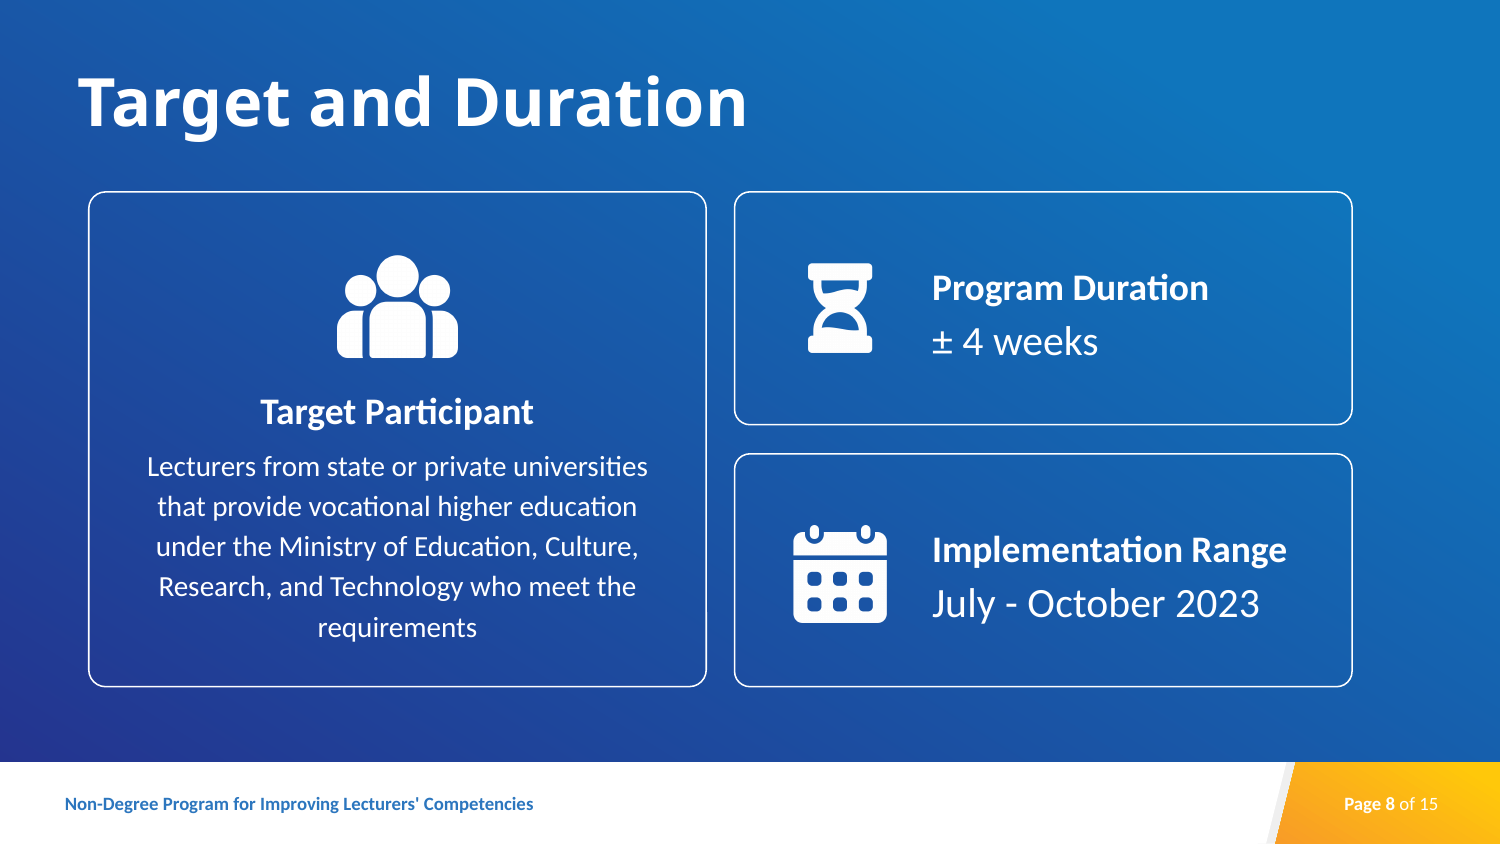

Target and Duration
Target Participant
Lecturers from state or private universities that provide vocational higher education under the Ministry of Education, Culture, Research, and Technology who meet the requirements
Program Duration
± 4 weeks
Implementation Range
July - October 2023